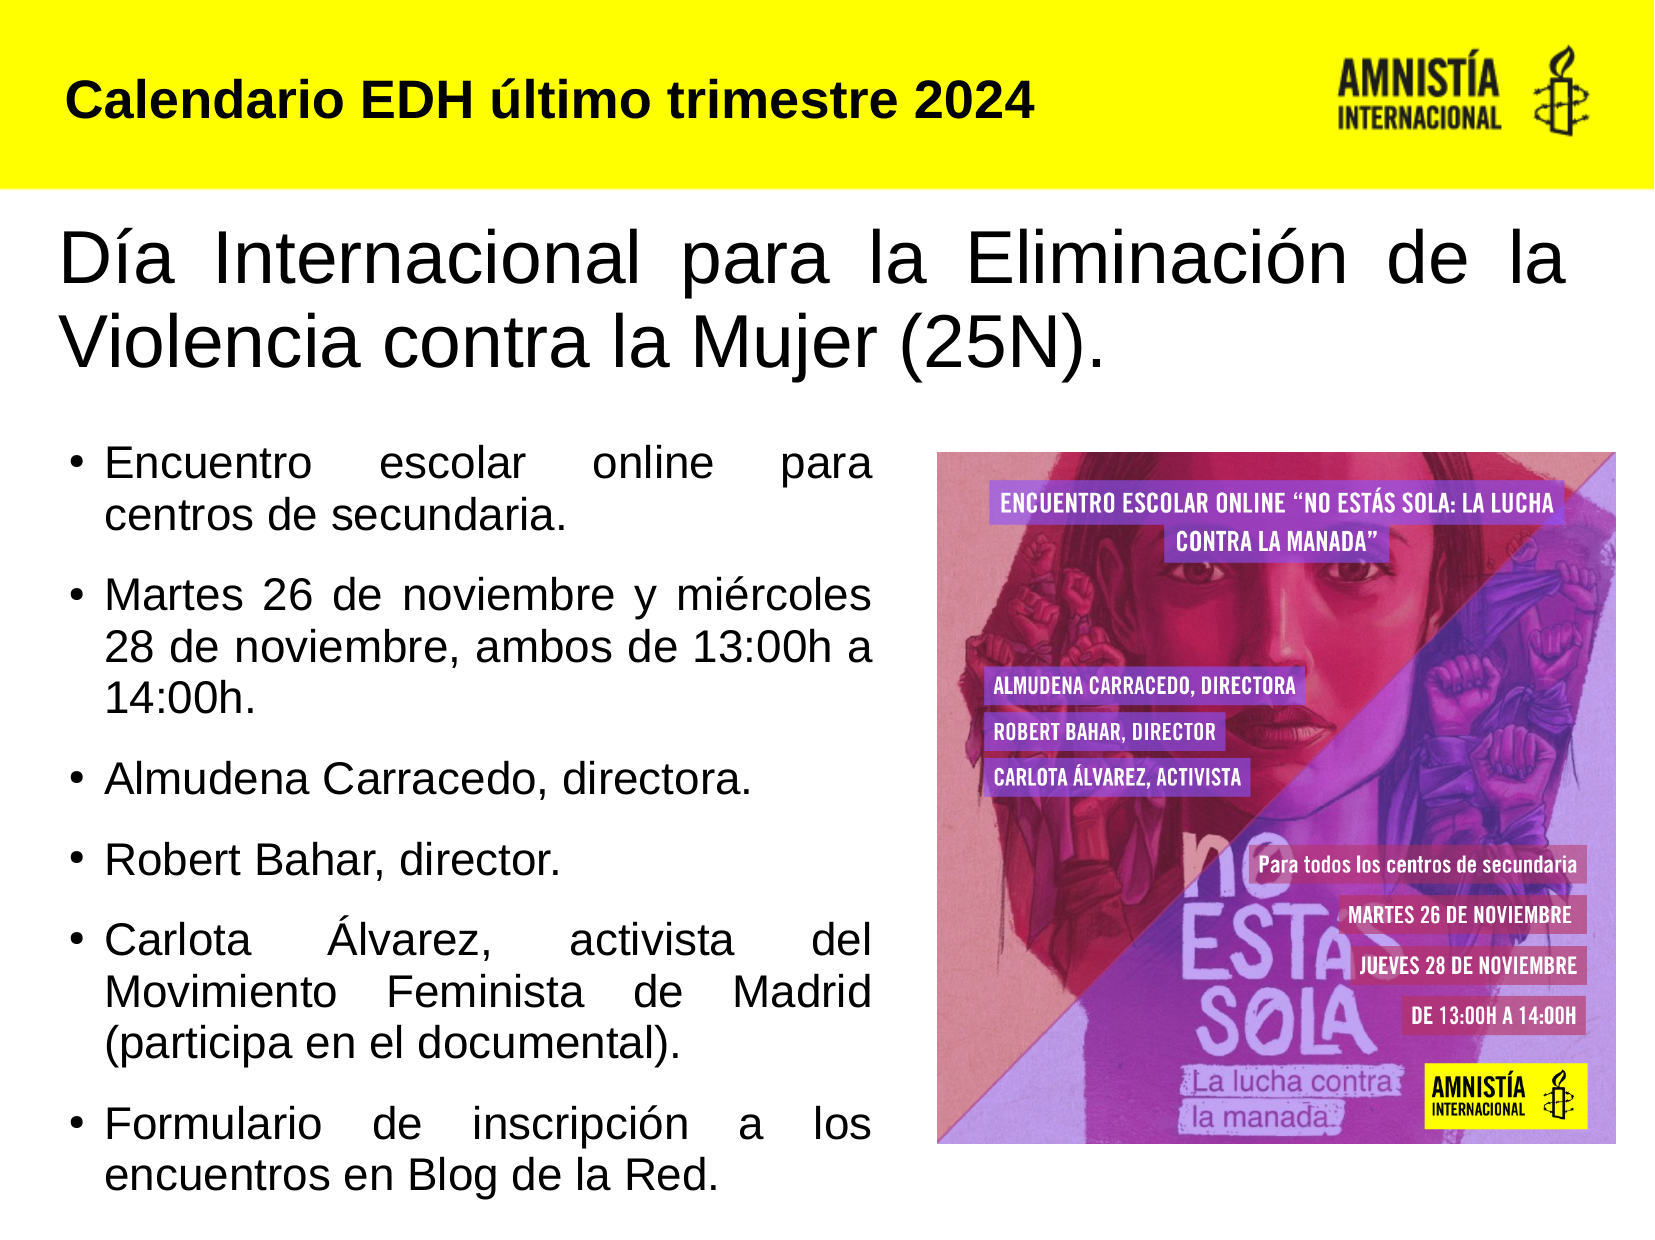

Calendario EDH último trimestre 2024
Día Internacional para la Eliminación de la Violencia contra la Mujer (25N).
# Encuentro escolar online para centros de secundaria.
Martes 26 de noviembre y miércoles 28 de noviembre, ambos de 13:00h a 14:00h.
Almudena Carracedo, directora.
Robert Bahar, director.
Carlota Álvarez, activista del Movimiento Feminista de Madrid (participa en el documental).
Formulario de inscripción a los encuentros en Blog de la Red.